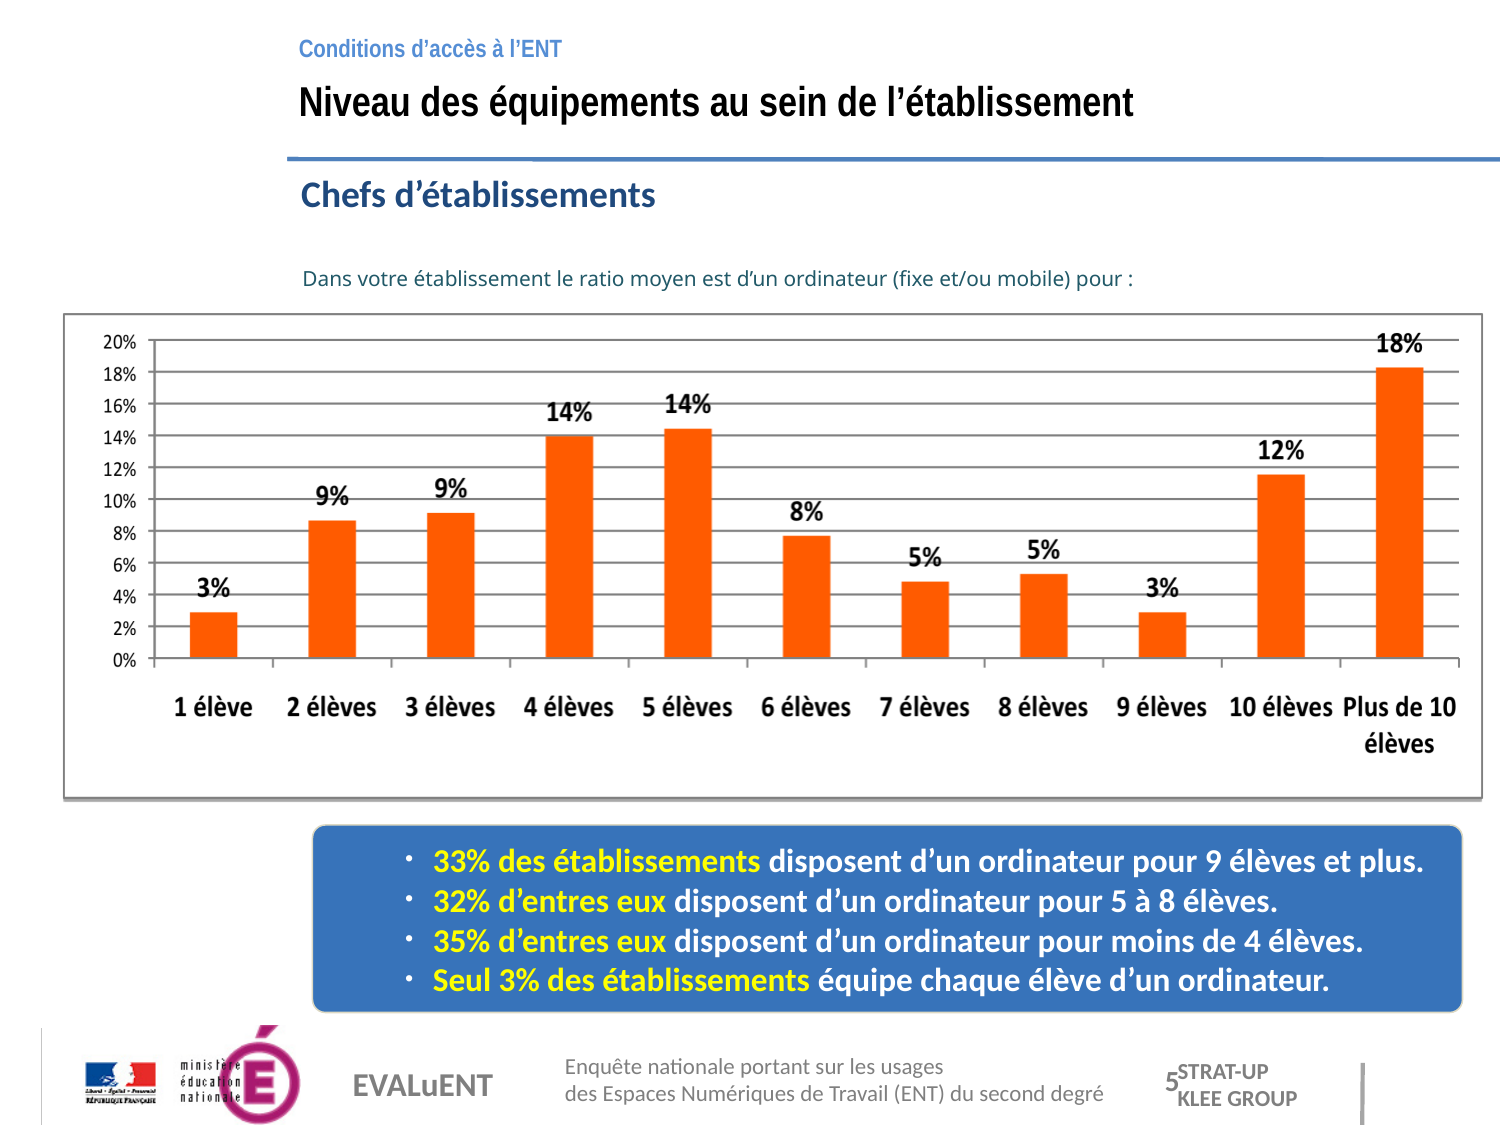

Conditions d’accès à l’ENT
Niveau des équipements au sein de l’établissement
Chefs d’établissements
Dans votre établissement le ratio moyen est d’un ordinateur (fixe et/ou mobile) pour :
33% des établissements disposent d’un ordinateur pour 9 élèves et plus.
32% d’entres eux disposent d’un ordinateur pour 5 à 8 élèves.
35% d’entres eux disposent d’un ordinateur pour moins de 4 élèves.
Seul 3% des établissements équipe chaque élève d’un ordinateur.